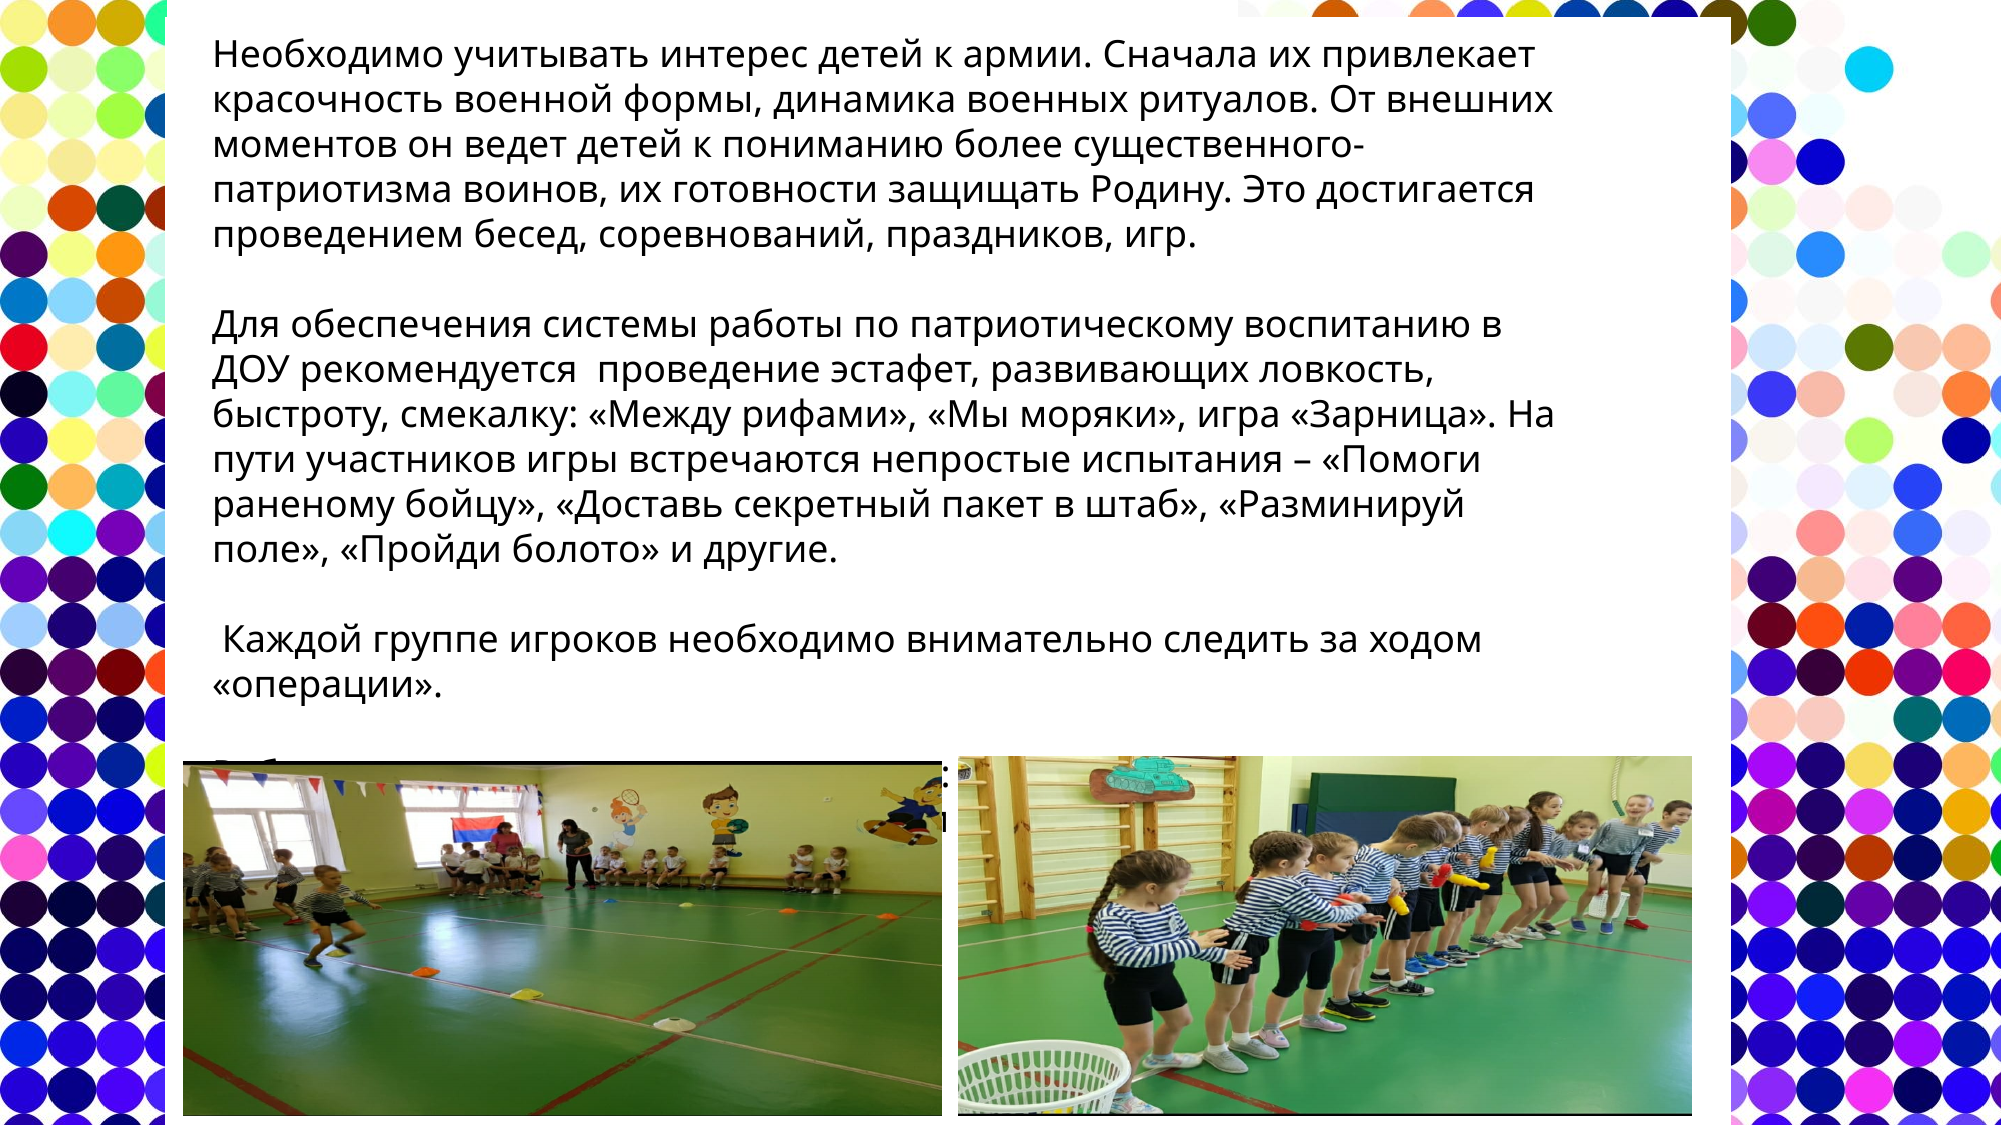

Необходимо учитывать интерес детей к армии. Сначала их привлекает красочность военной формы, динамика военных ритуалов. От внешних моментов он ведет детей к пониманию более существенного-патриотизма воинов, их готовности защищать Родину. Это достигается проведением бесед, соревнований, праздников, игр.
Для обеспечения системы работы по патриотическому воспитанию в ДОУ рекомендуется  проведение эстафет, развивающих ловкость, быстроту, смекалку: «Между рифами», «Мы моряки», игра «Зарница». На пути участников игры встречаются непростые испытания – «Помоги раненому бойцу», «Доставь секретный пакет в штаб», «Разминируй поле», «Пройди болото» и другие.
 Каждой группе игроков необходимо внимательно следить за ходом «операции».
Ребята проходят непростые испытания: попади в цель, полоса препятствий, собери патроны , разведи костер, минное поле, раненый боец  и другие.
# Организацию детей в патриотической форме работы по физическому воспитанию обеспечивают строевые упражнения, которые являются хорошим средством формирования правильной осанки, воспитания дисциплинированности, готовности быстро и четко выполнять команды и распоряжения; развивают навыки пространственной ориентировки, глазомер, ловкость, быстроту реакции; содействуют воспитанию внимания, находчивости и других ценных качеств, необходимым будущим защитникам Родины. Строевые упражнения включаются в факультатив по общей физической подготовки с детьми подготовительной группы (1 раз в неделю).
В строевых упражнениях различают:
- построение в колонну, круг, шеренгу, врассыпную;
- перестроение из колонны по одному в колонну по два, три, четыре; из колонны в круг, несколько кругов; из одной шеренги в две или несколько и т.д.;
- повороты налево, направо, кругом;
- размыкания и смыкания;
- передвижения строем.